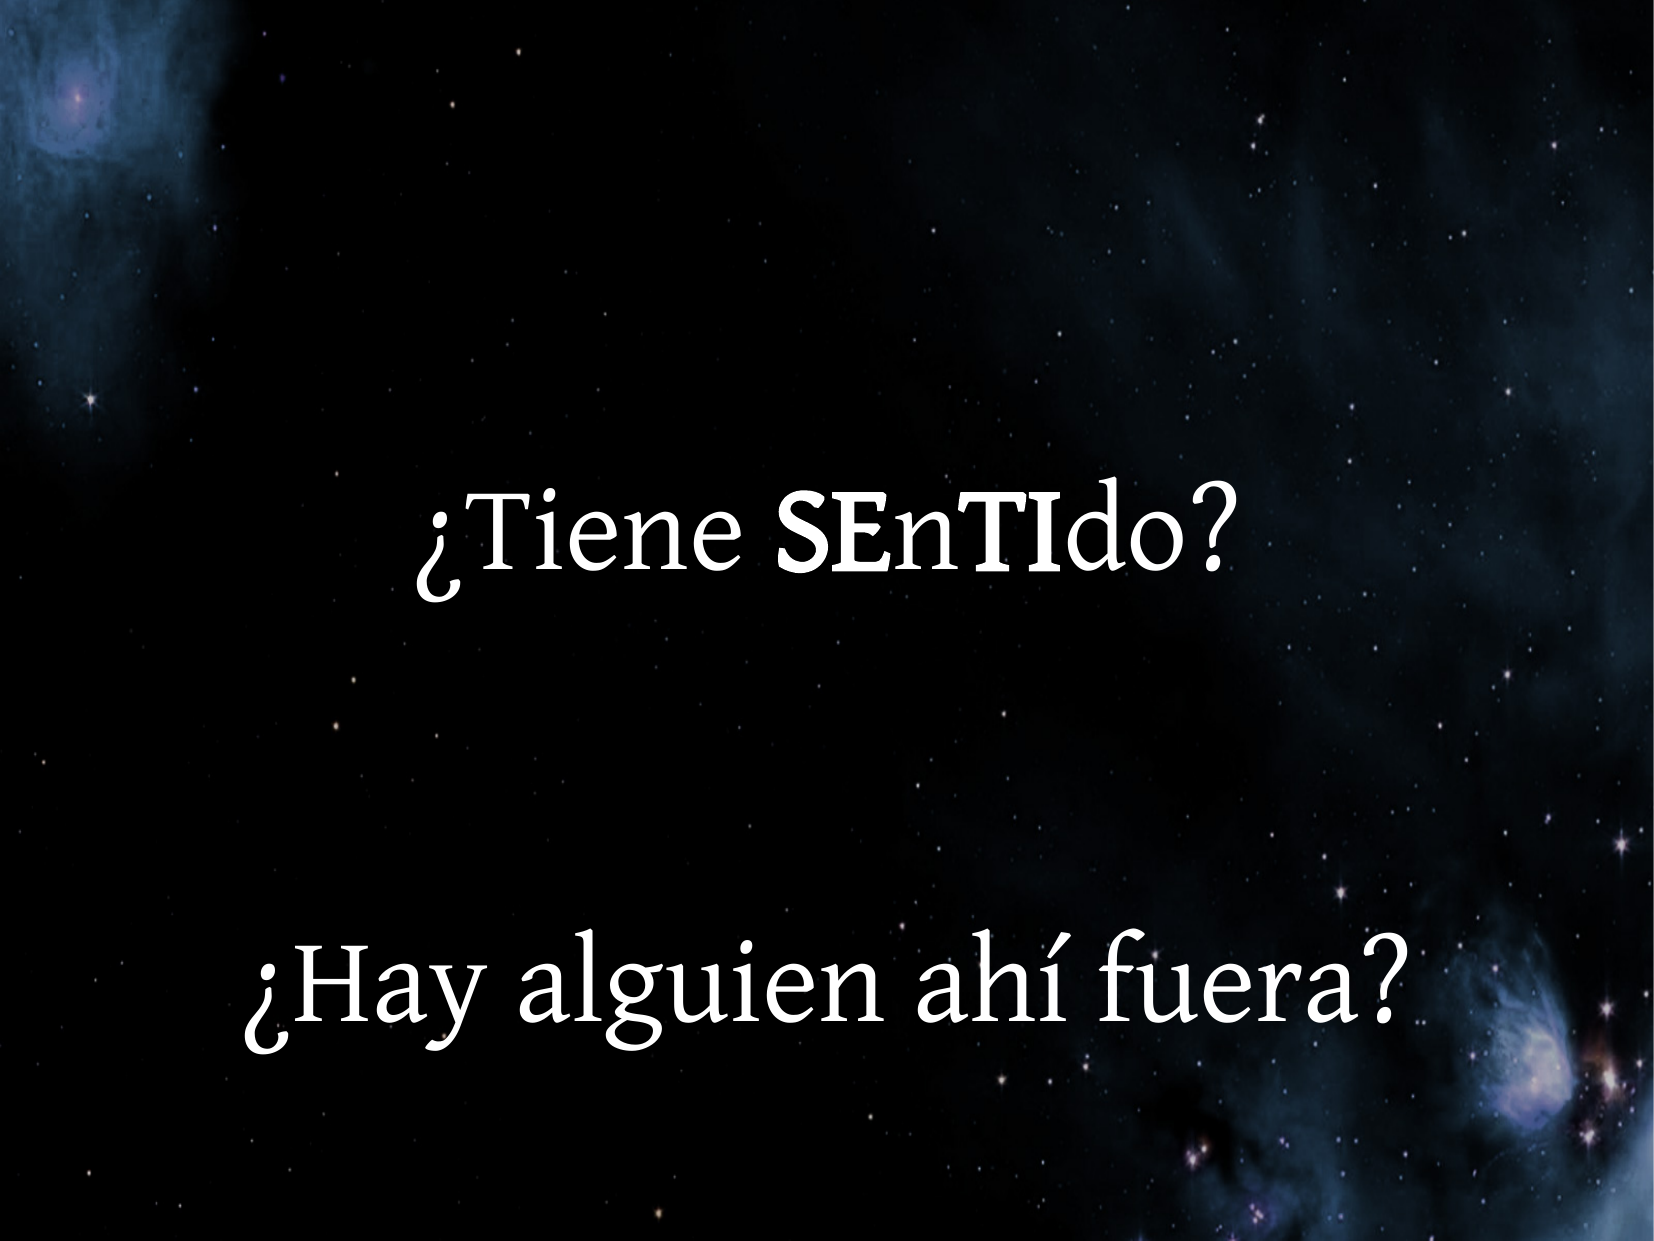

# ¿Tiene SEnTIdo?
¿Hay alguien ahí fuera?